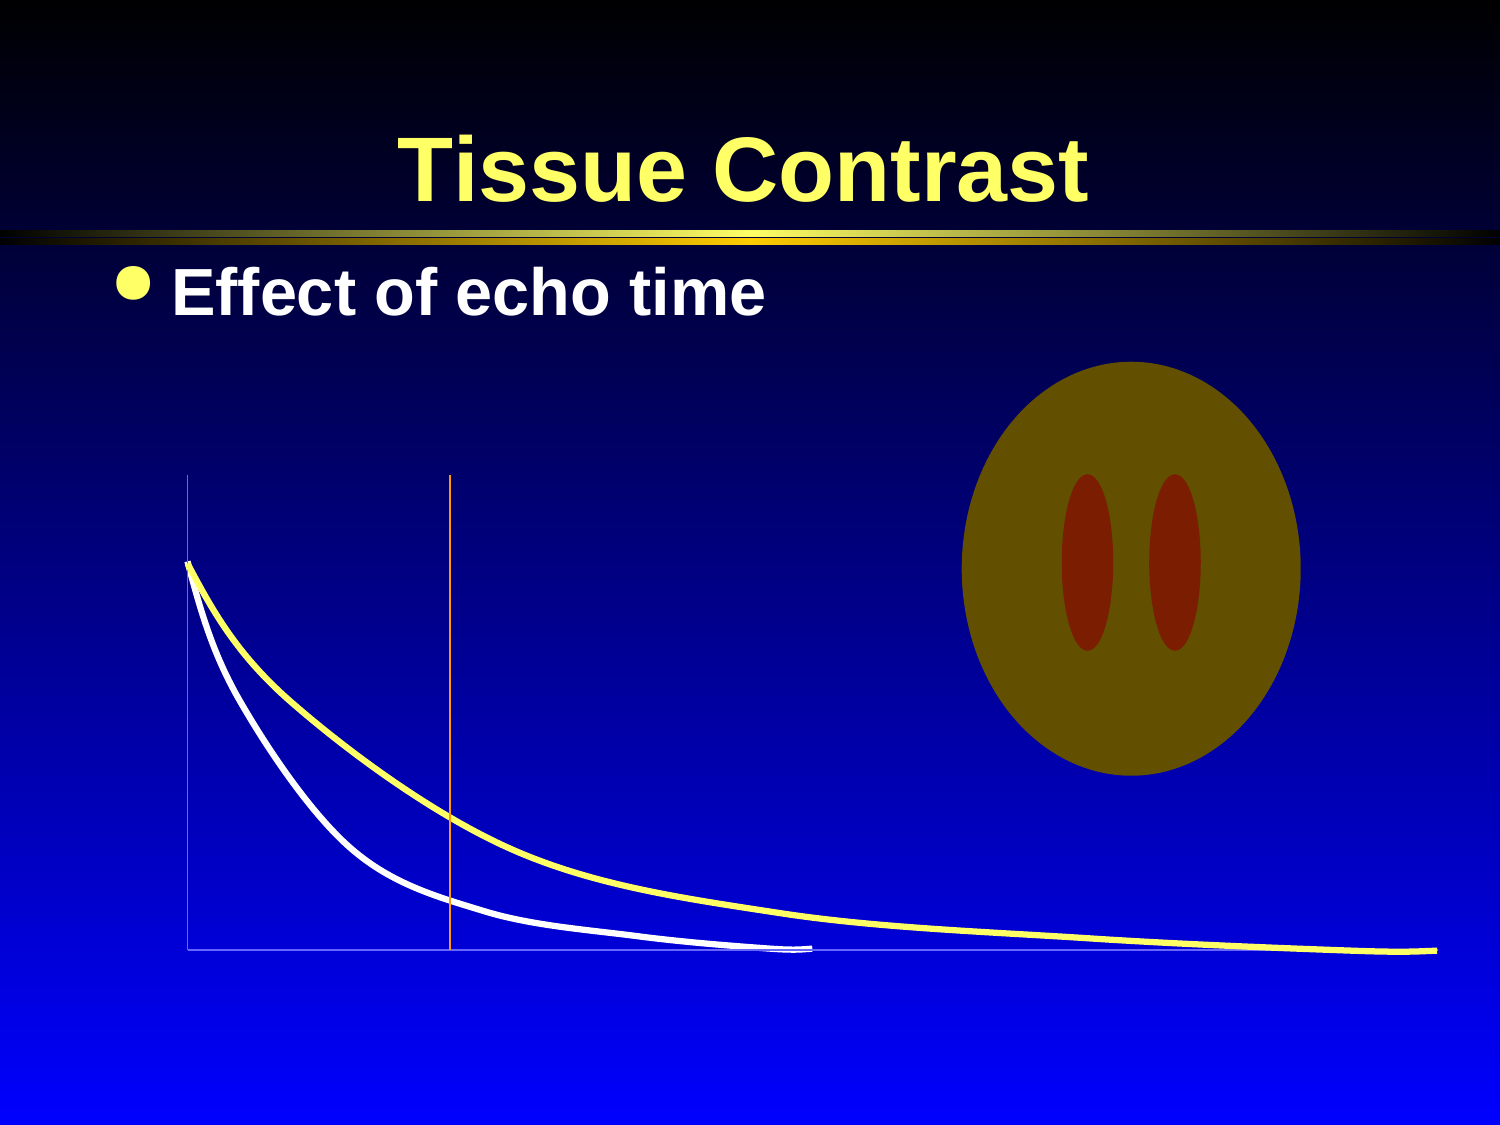

# Tissue Contrast
Effect of echo time